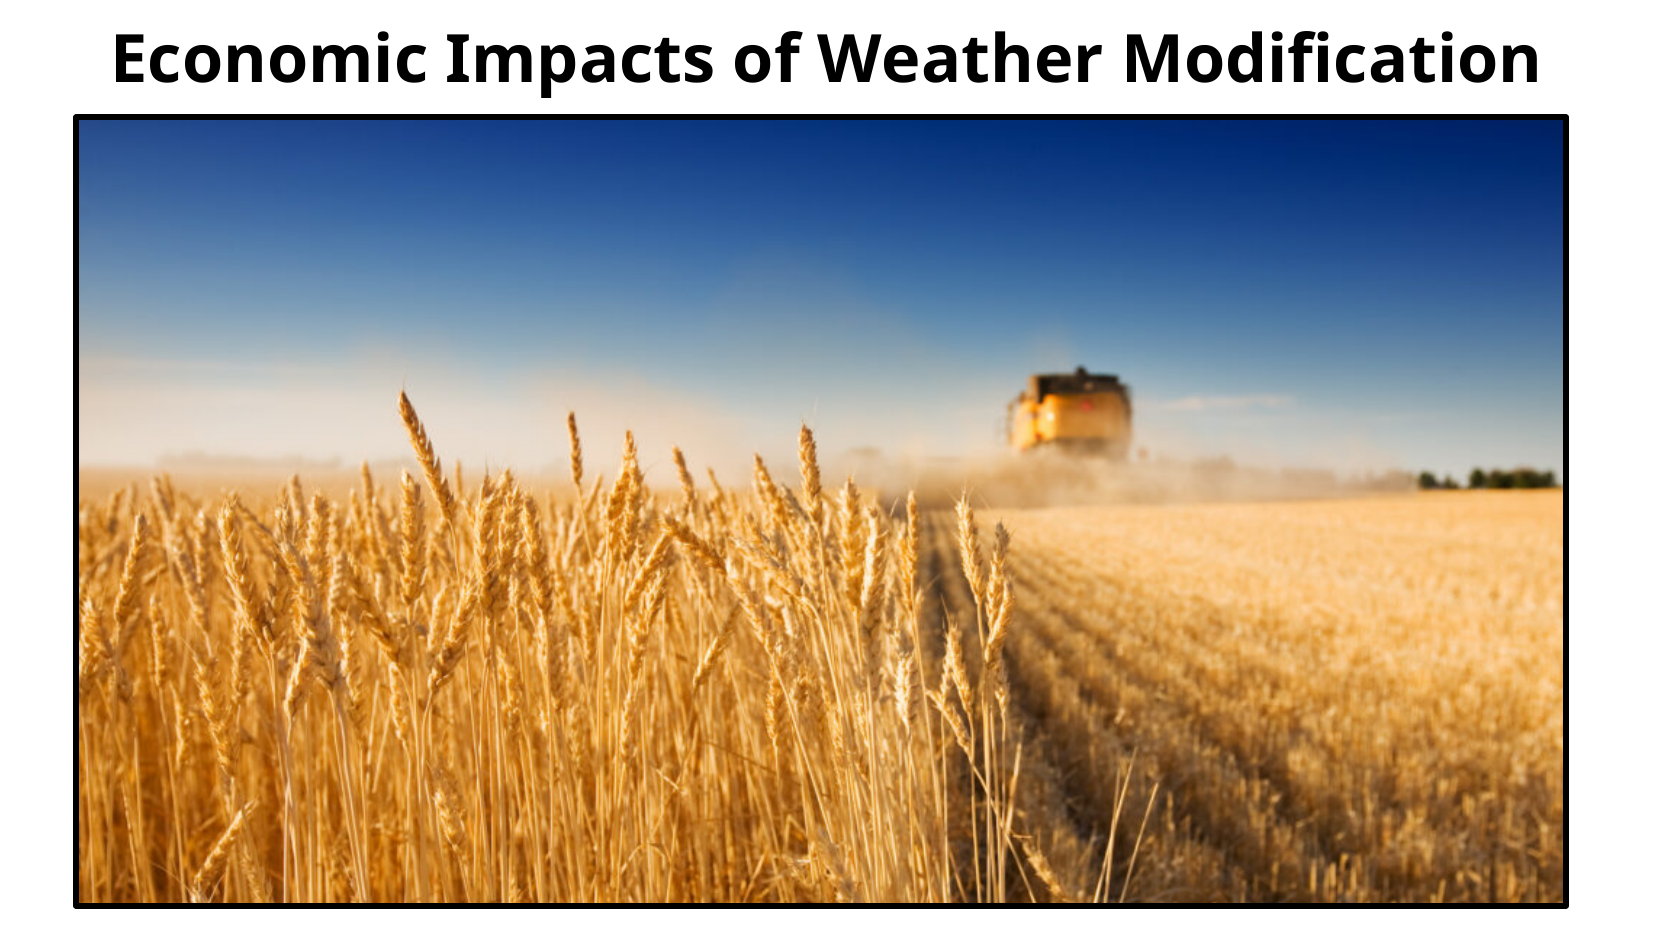

# Economic Impacts of Weather Modification
Bloom’s